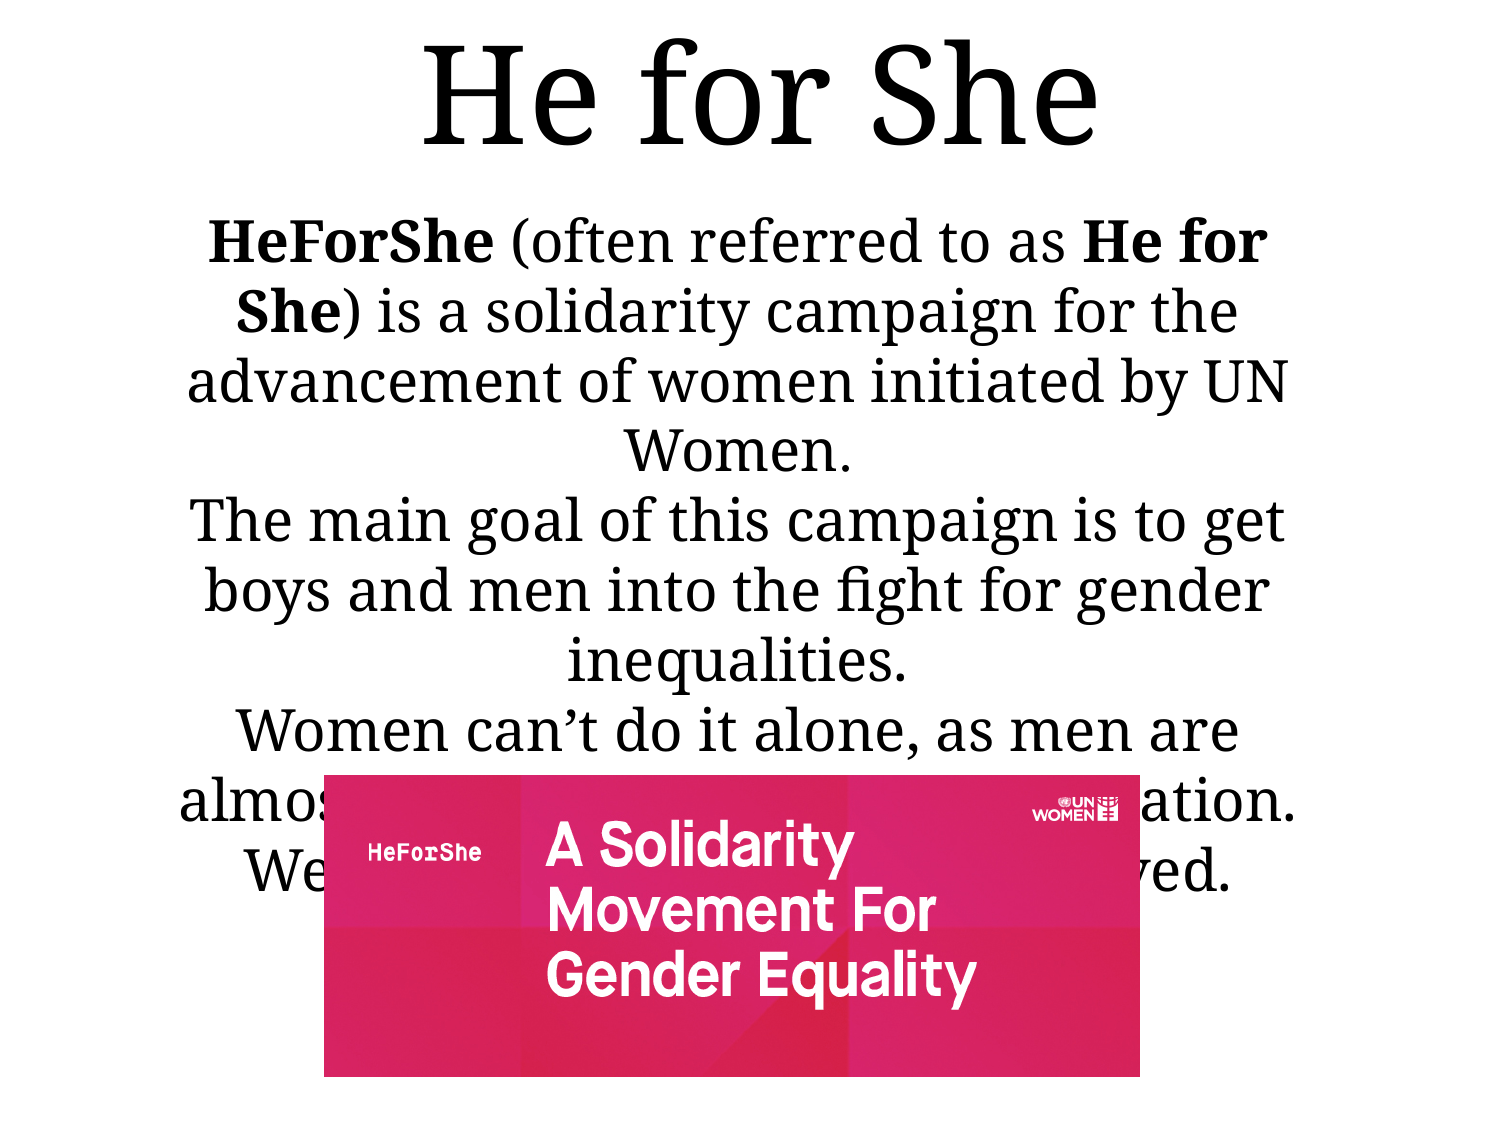

# He for She
HeForShe (often referred to as He for She) is a solidarity campaign for the advancement of women initiated by UN Women.
The main goal of this campaign is to get boys and men into the fight for gender inequalities.
Women can’t do it alone, as men are almost one half of the global population. We need everybody to get involved.